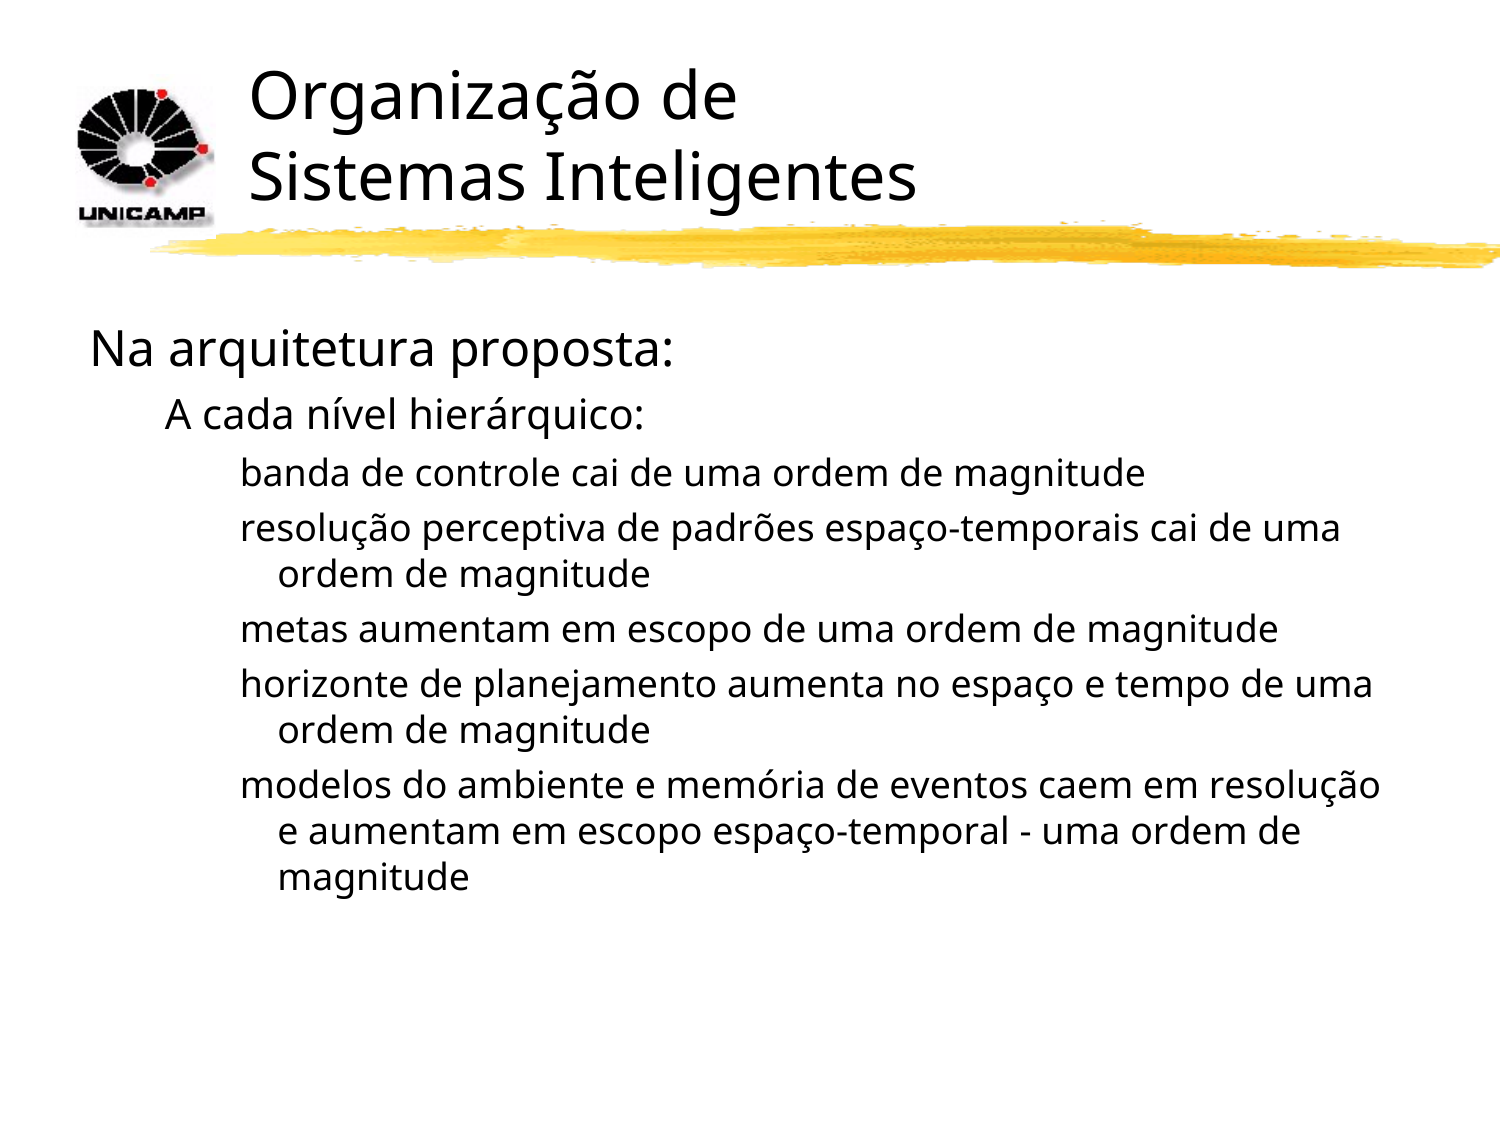

# Organização de Sistemas Inteligentes
Na arquitetura proposta:
A cada nível hierárquico:
banda de controle cai de uma ordem de magnitude
resolução perceptiva de padrões espaço-temporais cai de uma ordem de magnitude
metas aumentam em escopo de uma ordem de magnitude
horizonte de planejamento aumenta no espaço e tempo de uma ordem de magnitude
modelos do ambiente e memória de eventos caem em resolução e aumentam em escopo espaço-temporal - uma ordem de magnitude